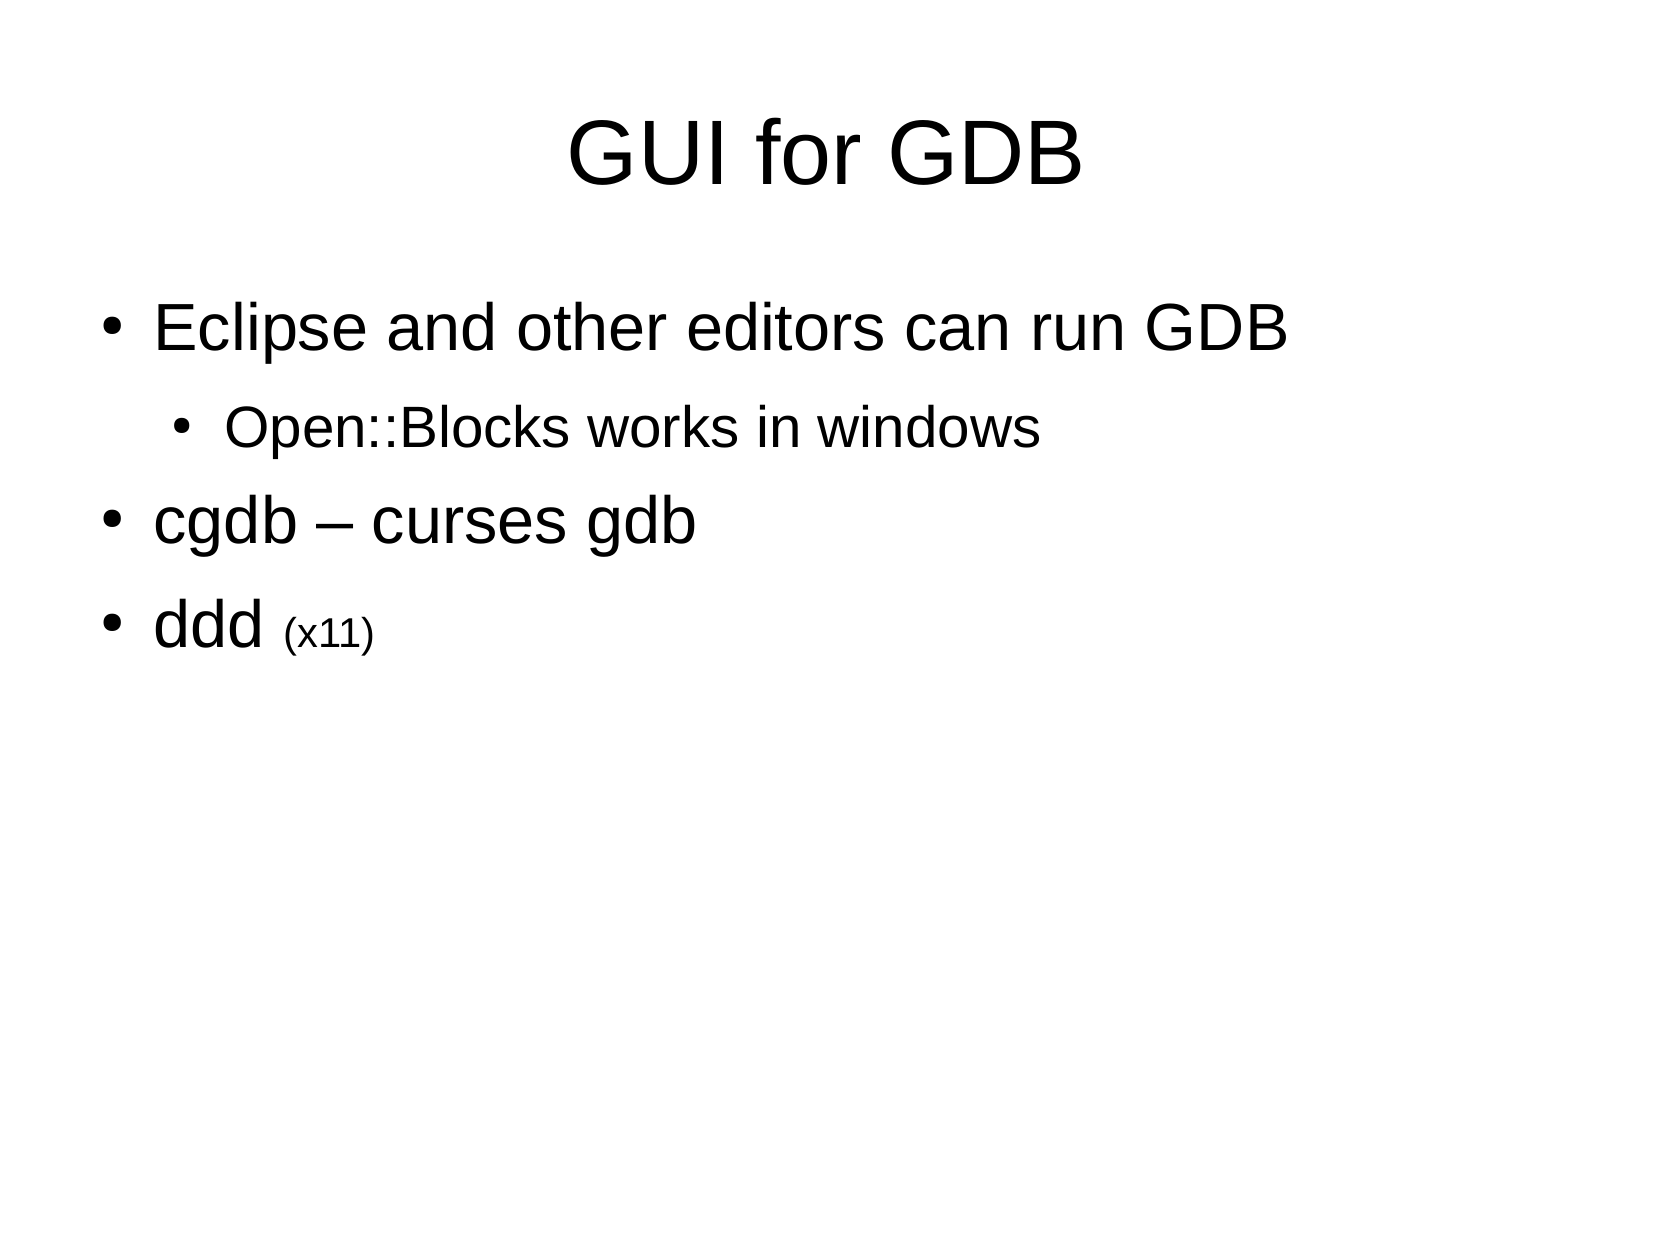

# GUI for GDB
Eclipse and other editors can run GDB
Open::Blocks works in windows
cgdb – curses gdb
ddd (x11)